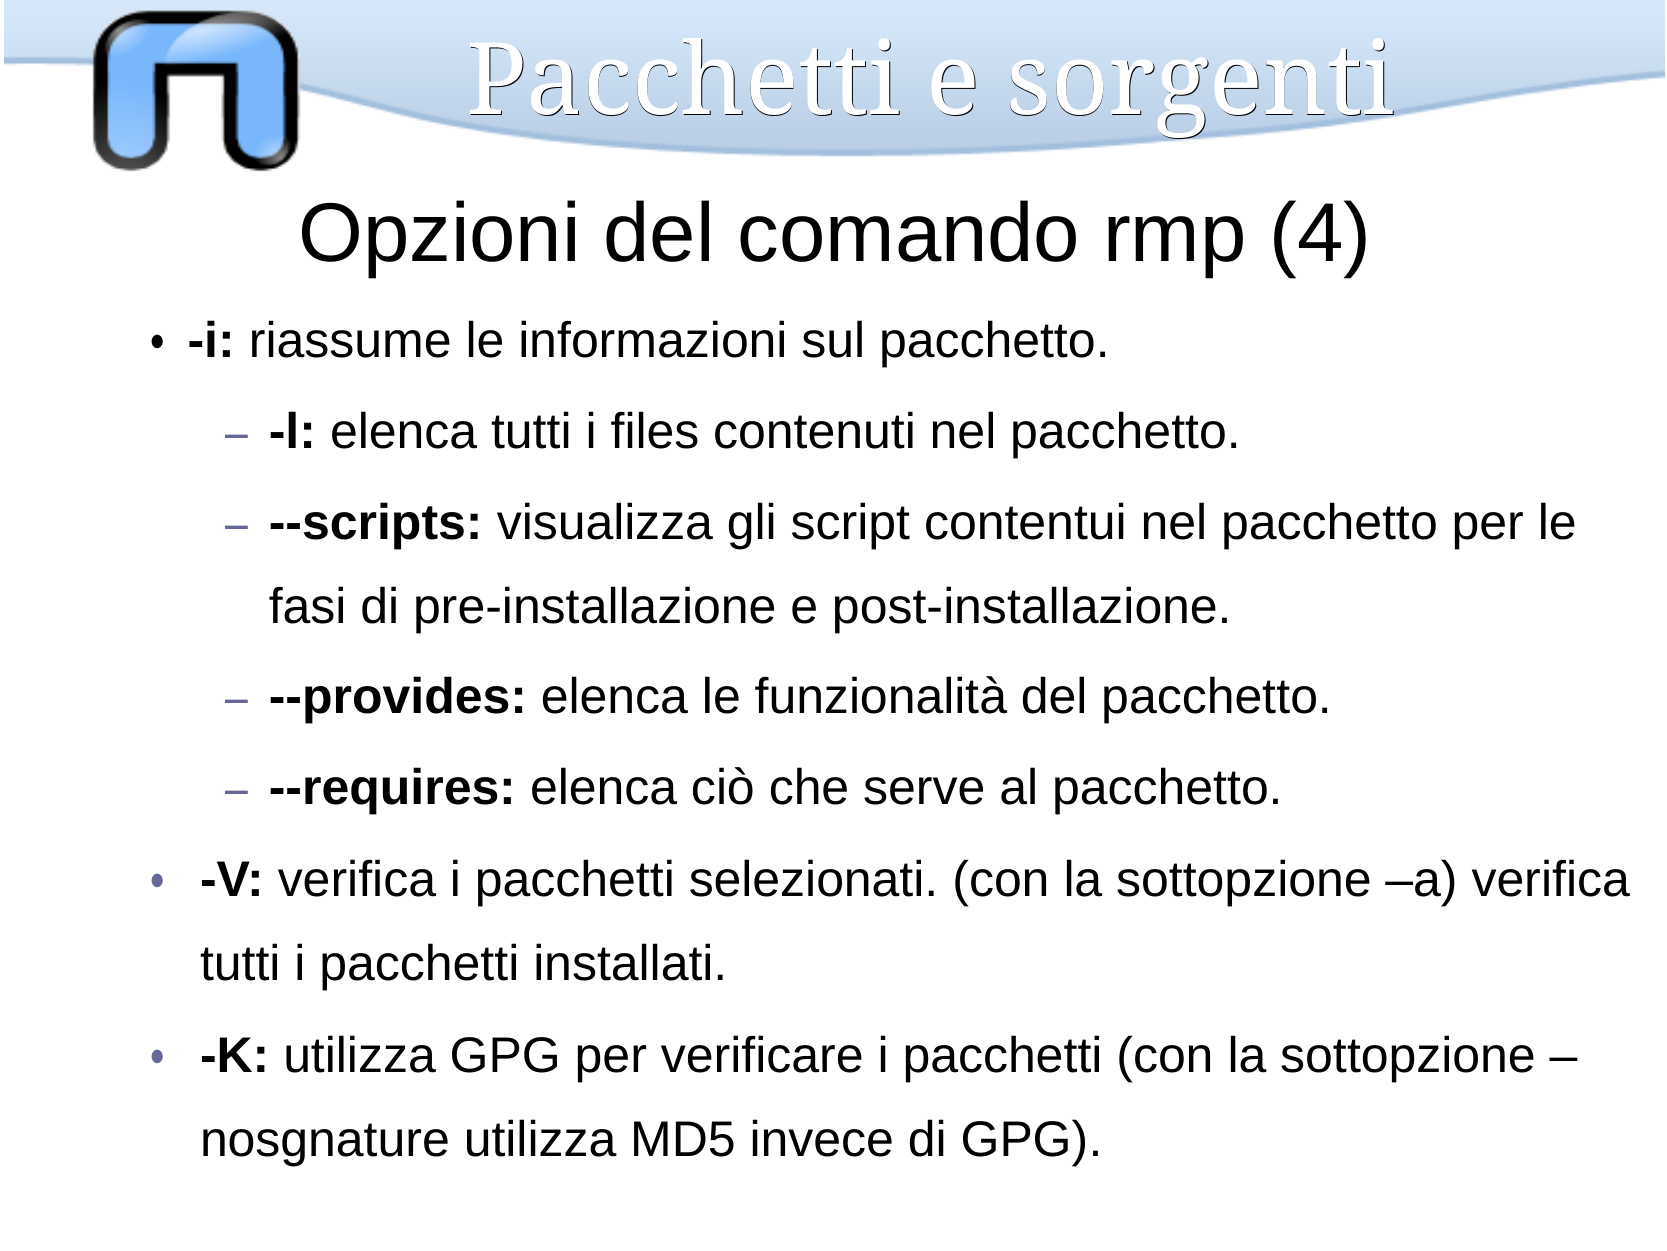

Pacchetti e sorgenti
# Opzioni del comando rmp (4)
-i: riassume le informazioni sul pacchetto.
-l: elenca tutti i files contenuti nel pacchetto.
--scripts: visualizza gli script contentui nel pacchetto per le fasi di pre-installazione e post-installazione.
--provides: elenca le funzionalità del pacchetto.
--requires: elenca ciò che serve al pacchetto.
-V: verifica i pacchetti selezionati. (con la sottopzione –a) verifica tutti i pacchetti installati.
-K: utilizza GPG per verificare i pacchetti (con la sottopzione –nosgnature utilizza MD5 invece di GPG).